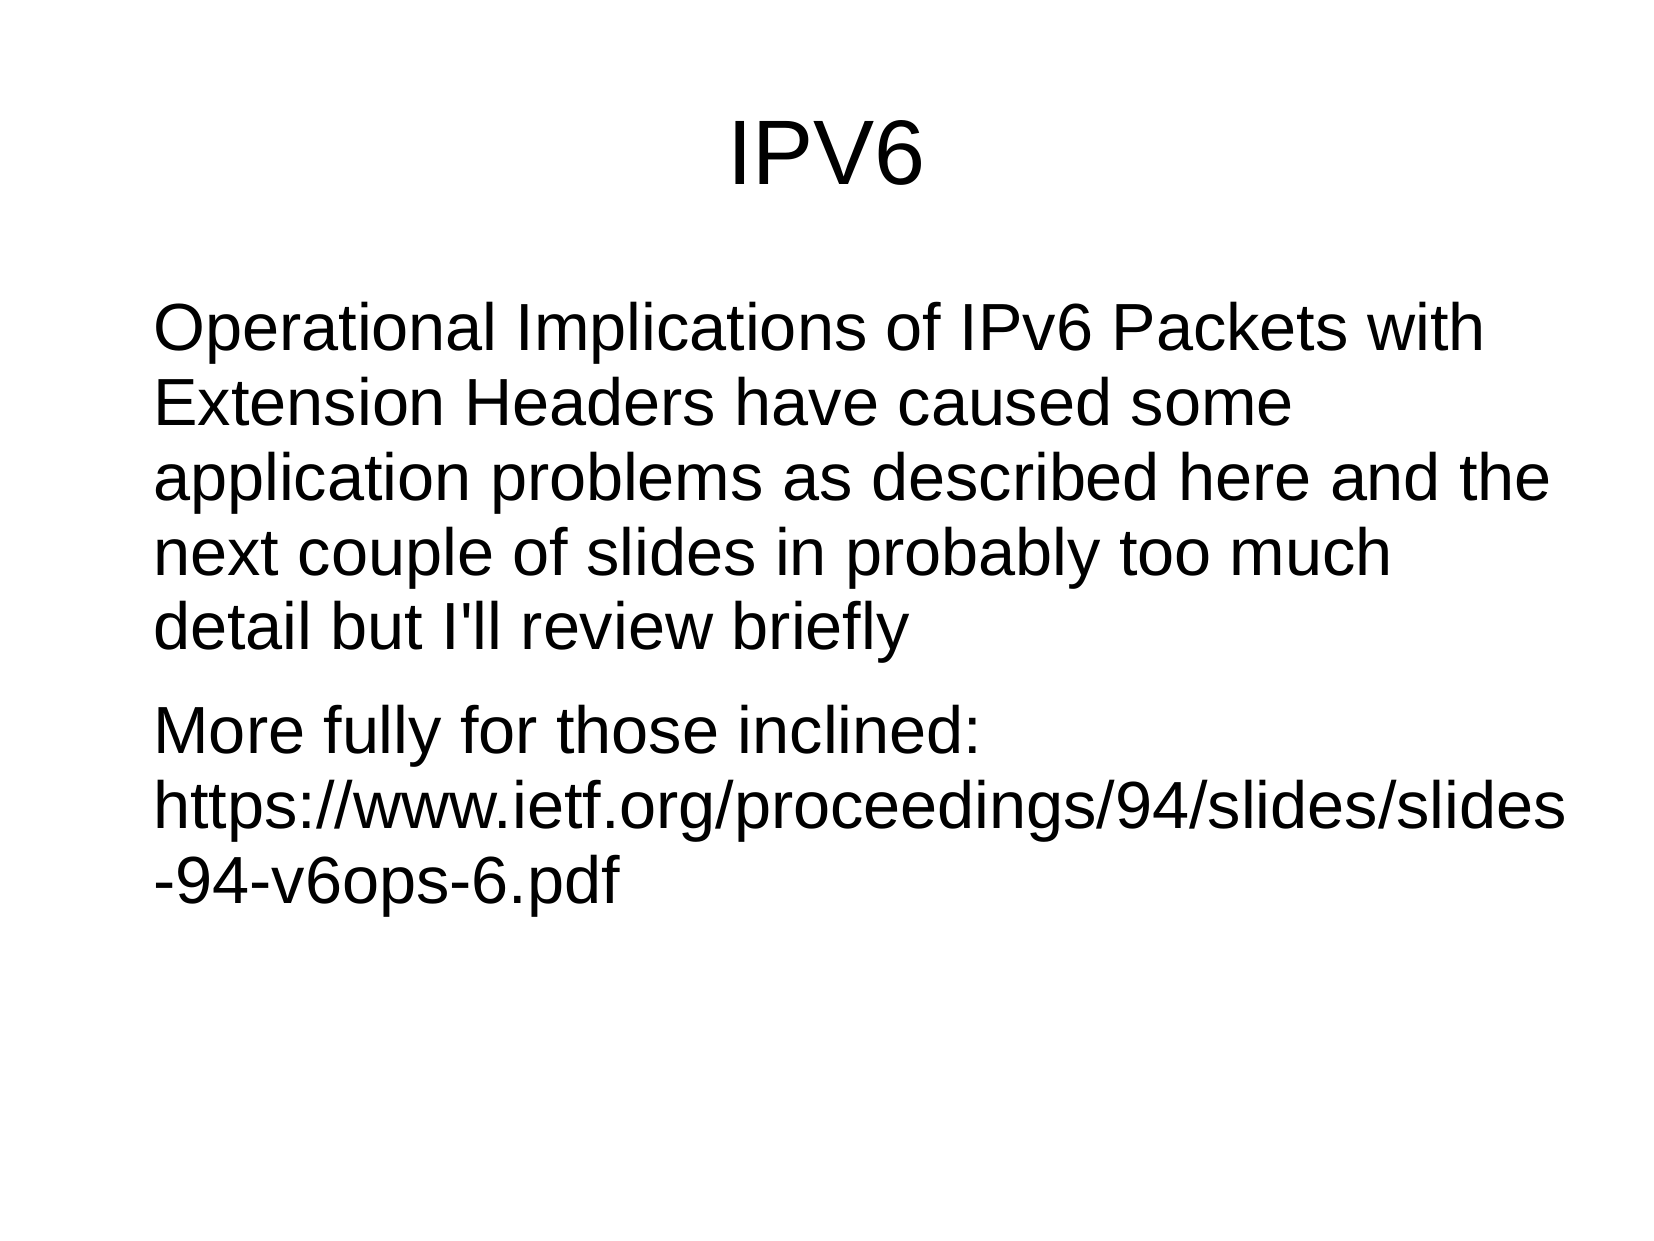

# IPV6
Operational Implications of IPv6 Packets with Extension Headers have caused some application problems as described here and the next couple of slides in probably too much detail but I'll review briefly
More fully for those inclined: https://www.ietf.org/proceedings/94/slides/slides-94-v6ops-6.pdf